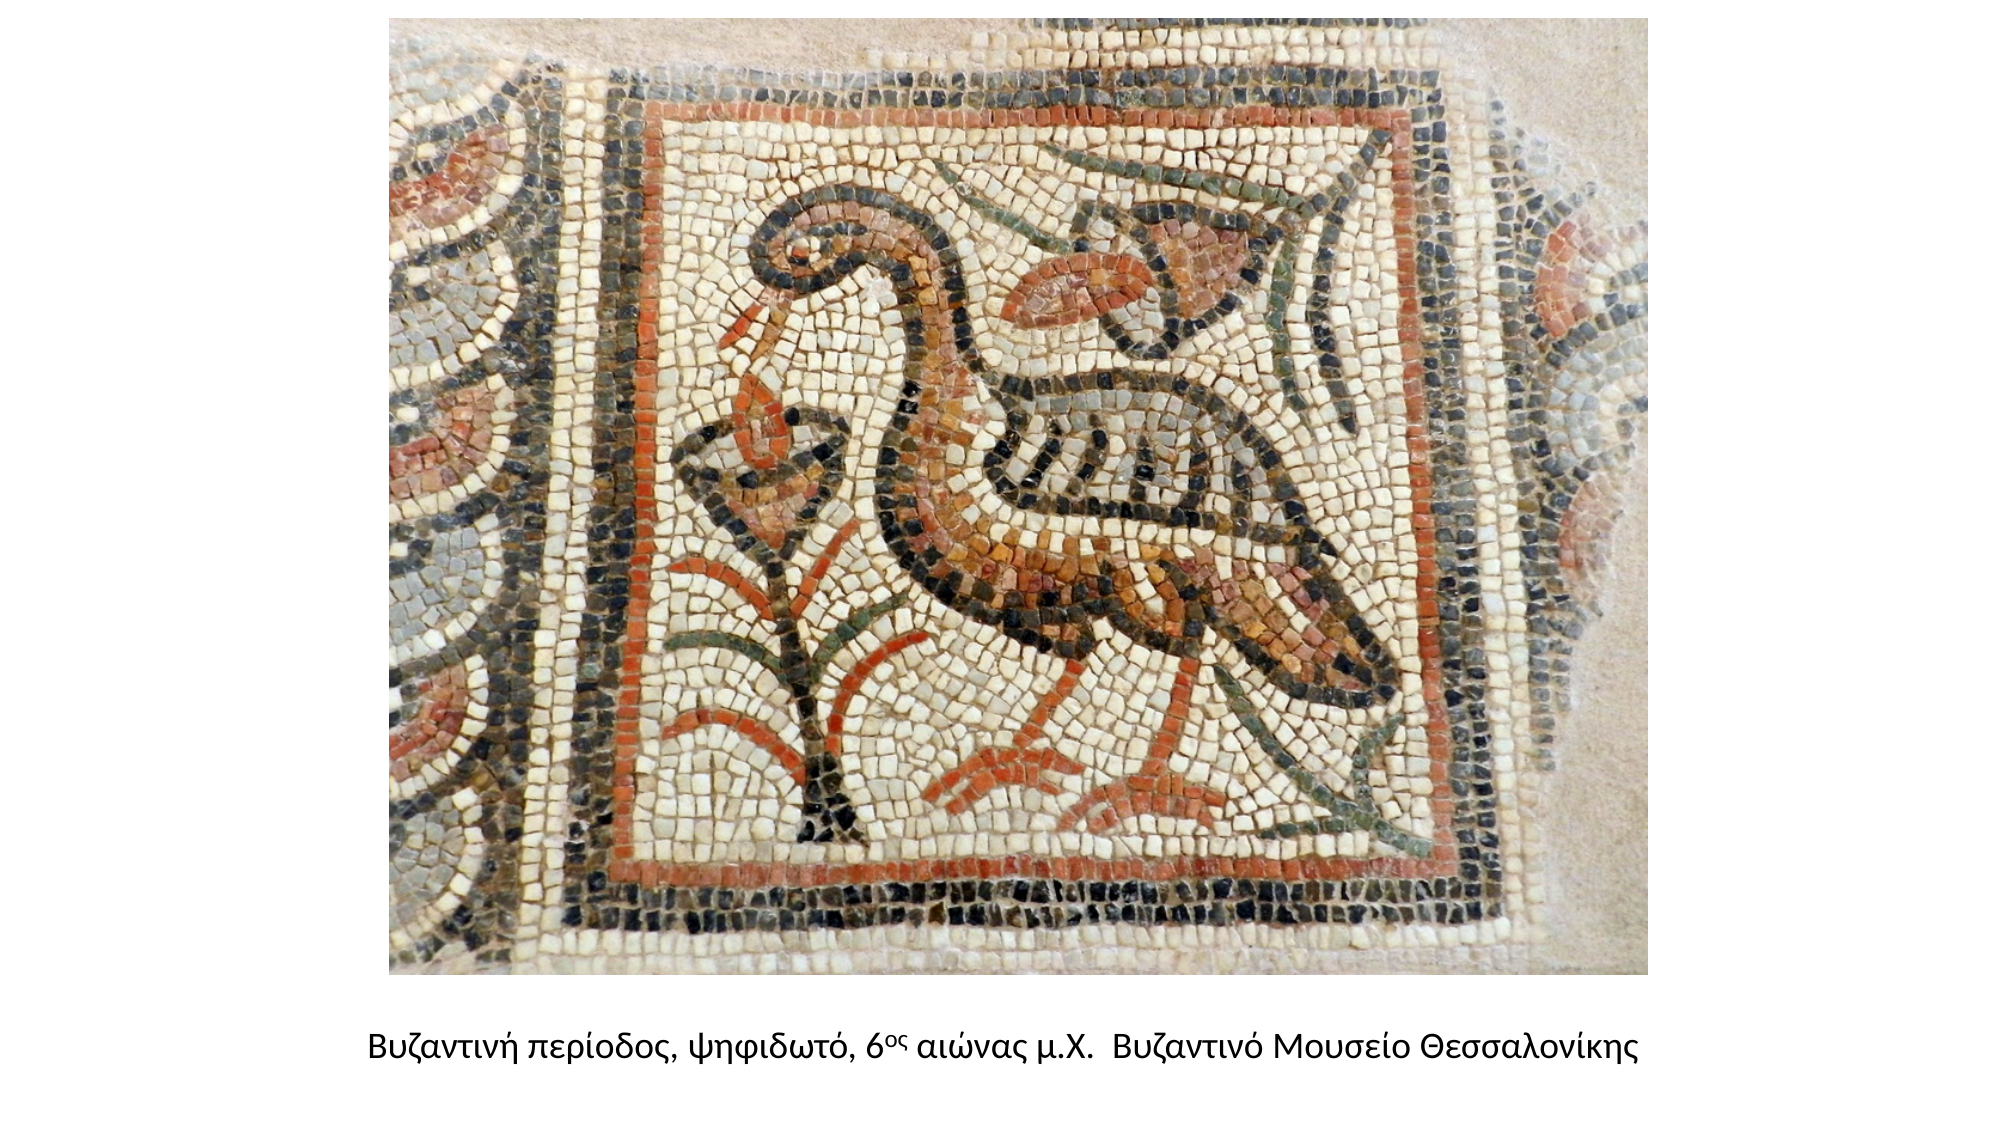

Βυζαντινή περίοδος, ψηφιδωτό, 6ος αιώνας μ.Χ. Βυζαντινό Μουσείο Θεσσαλονίκης